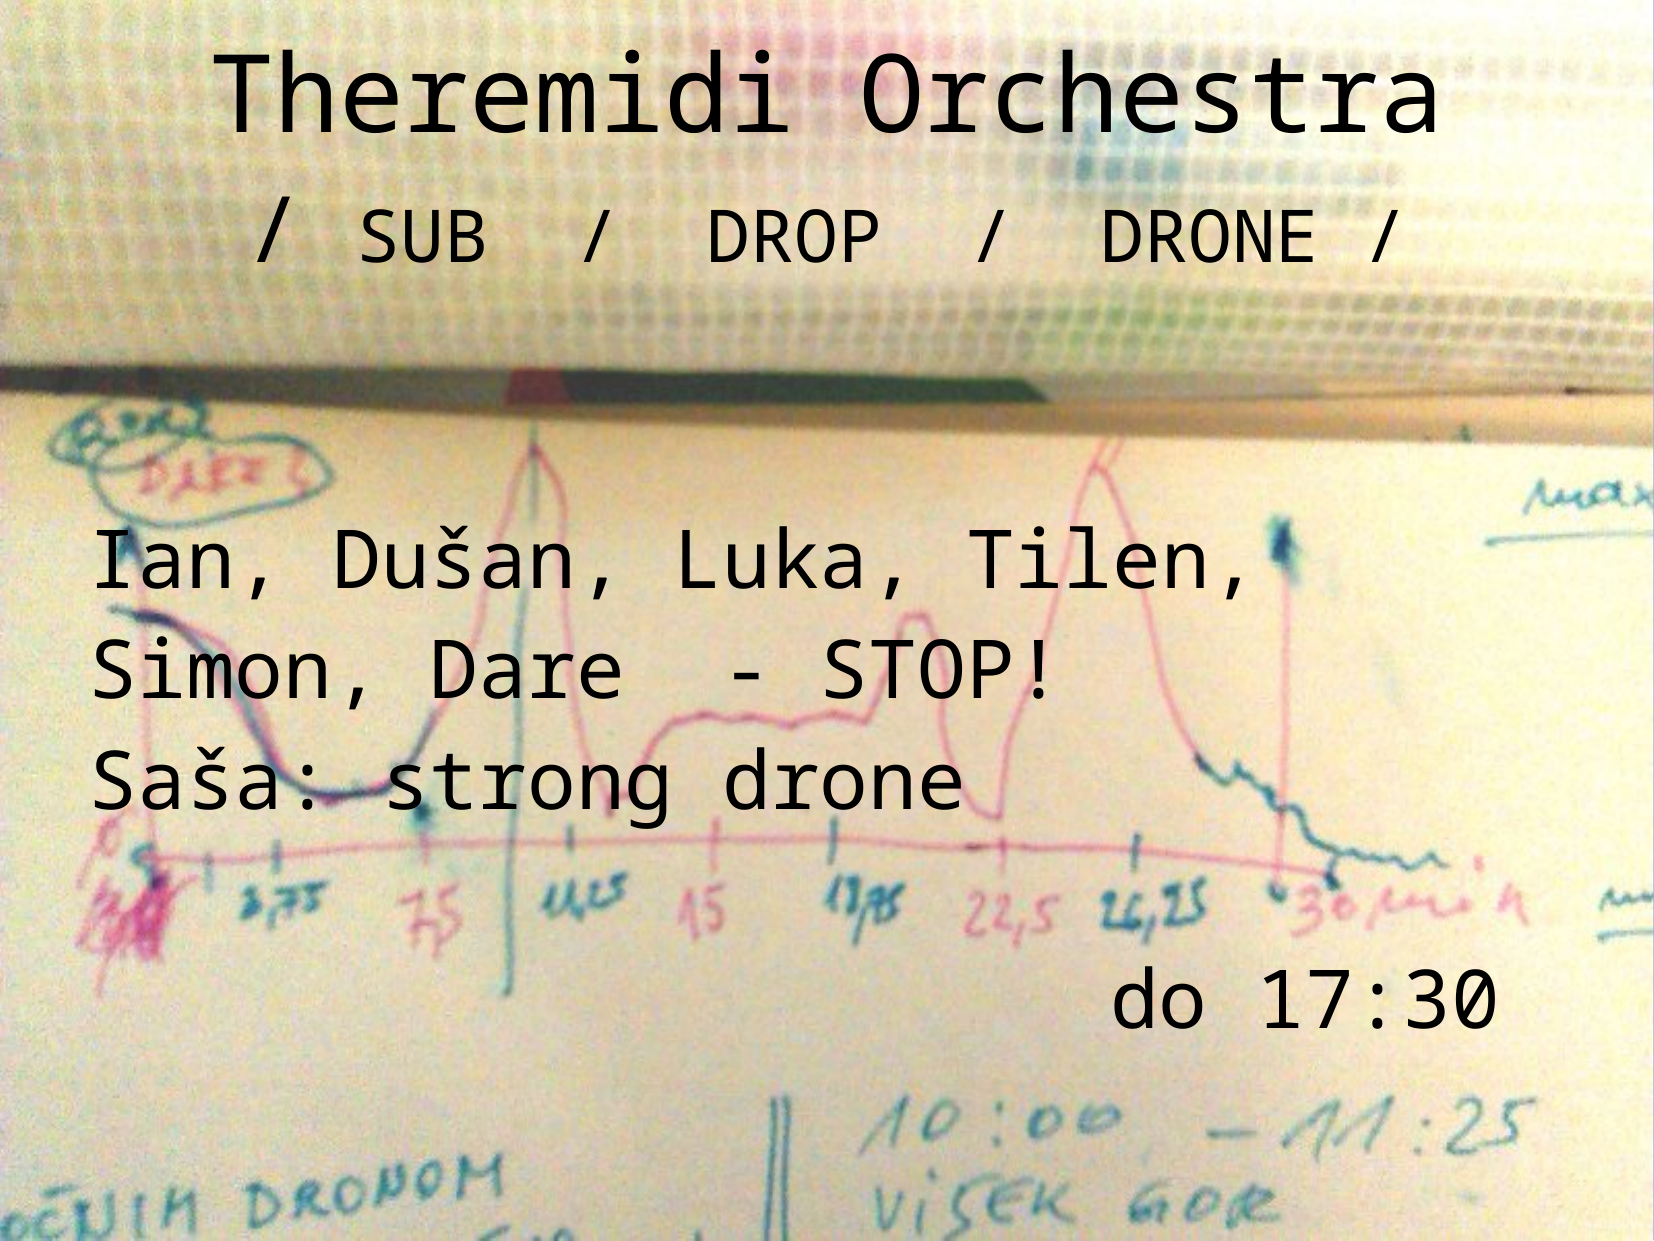

# Theremidi Orchestra / SUB / DROP / DRONE /
Ian, Dušan, Luka, Tilen, Simon, Dare  - STOP!
Saša: strong drone
do 17:30